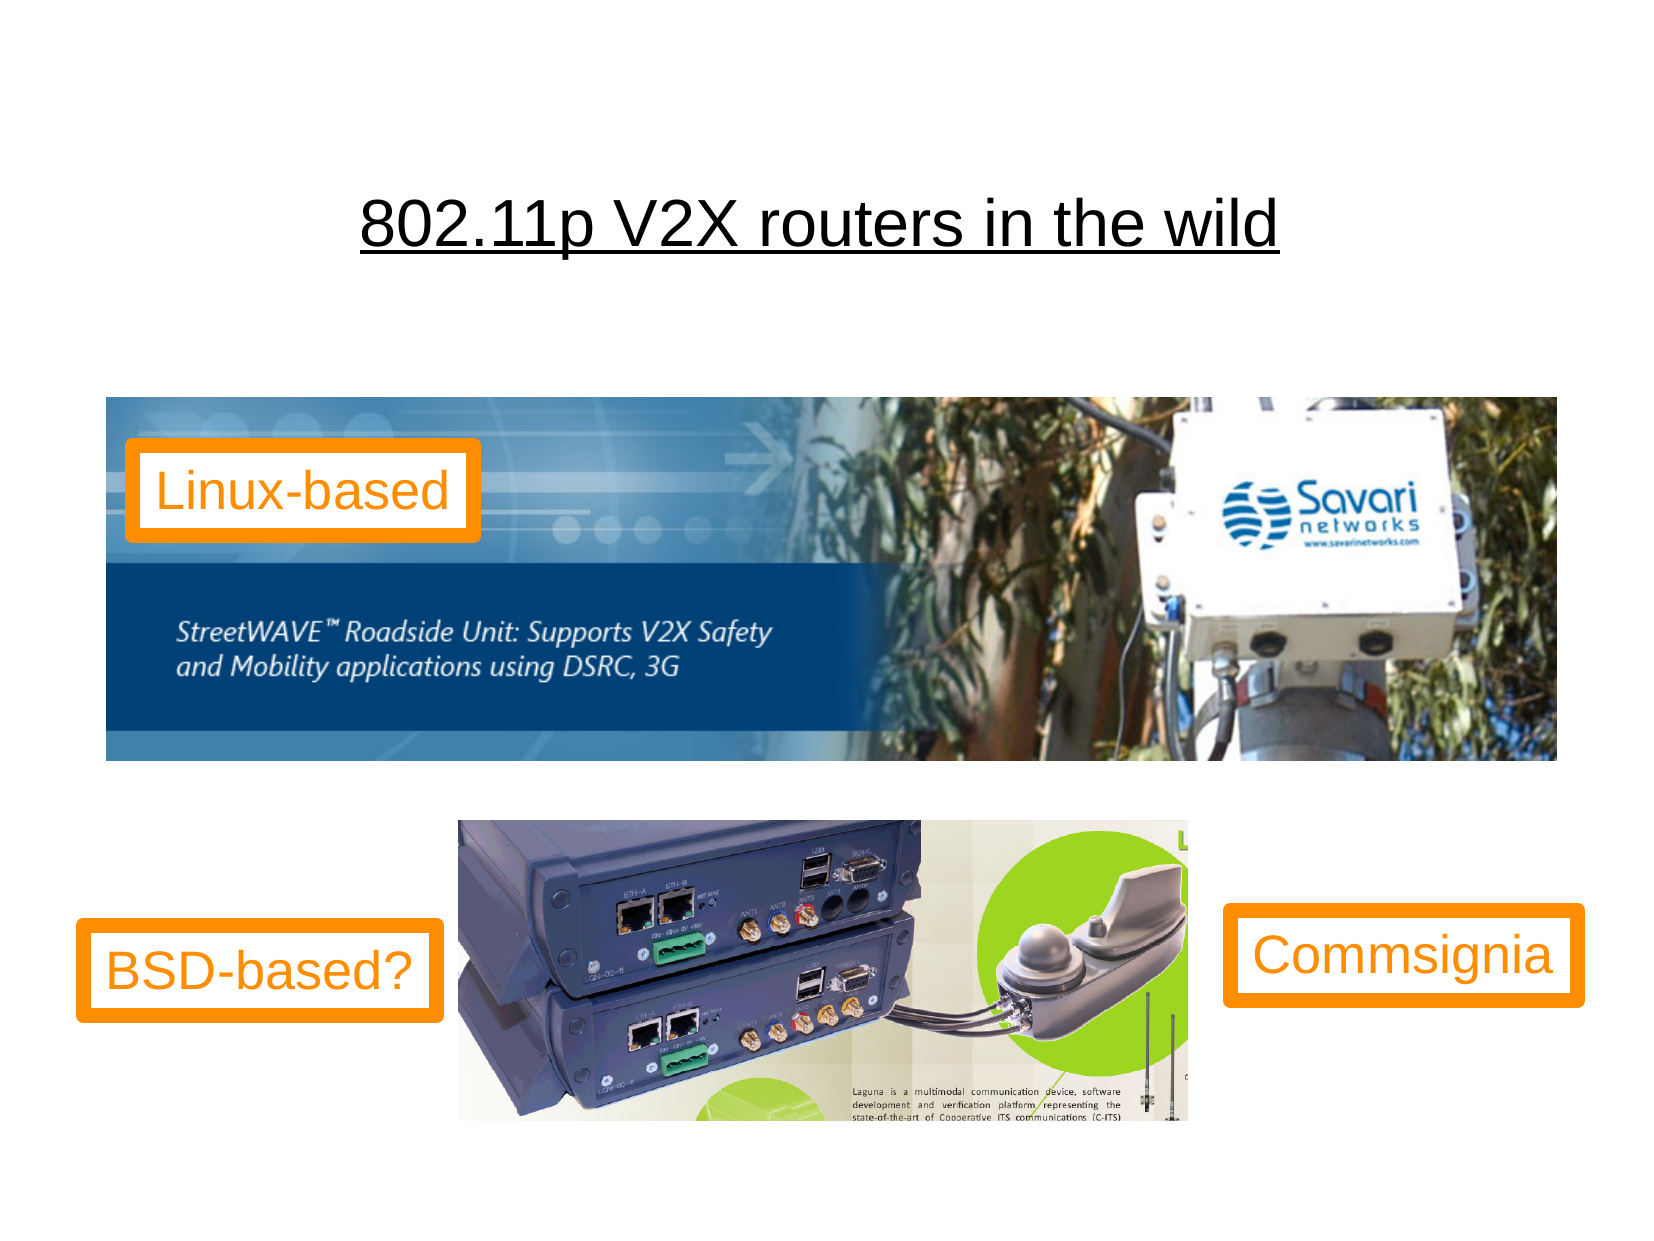

802.11p V2X routers in the wild
Linux-based
Commsignia
BSD-based?